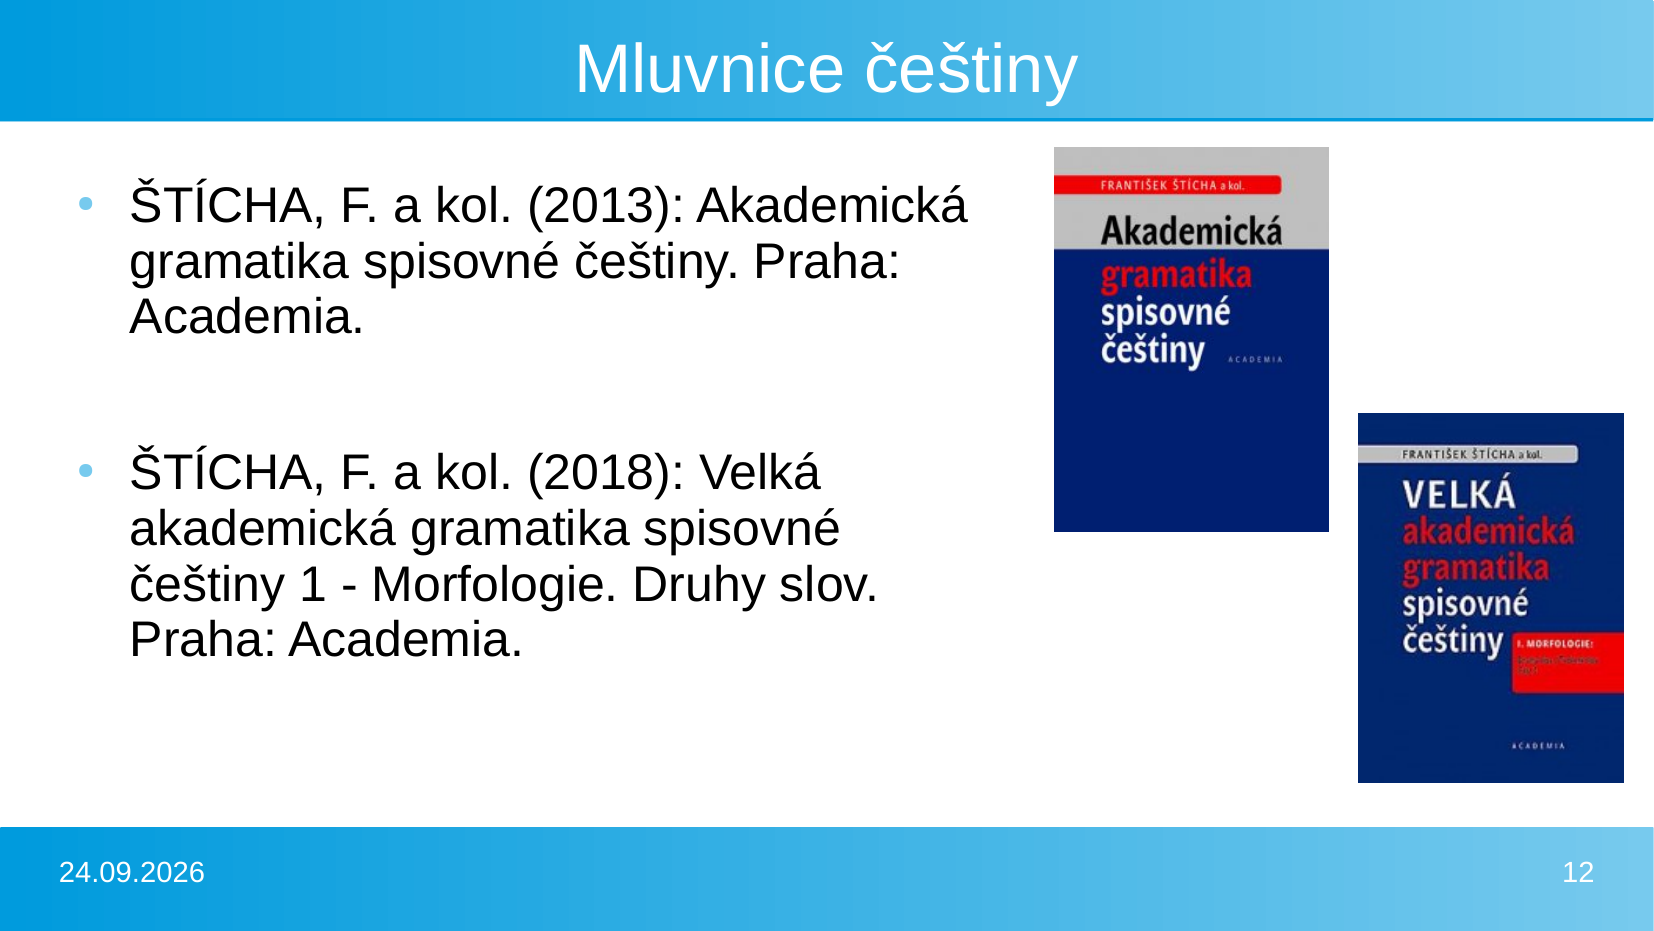

# Mluvnice češtiny
ŠTÍCHA, F. a kol. (2013): Akademická gramatika spisovné češtiny. Praha: Academia.
ŠTÍCHA, F. a kol. (2018): Velká akademická gramatika spisovné češtiny 1 - Morfologie. Druhy slov. Praha: Academia.
12